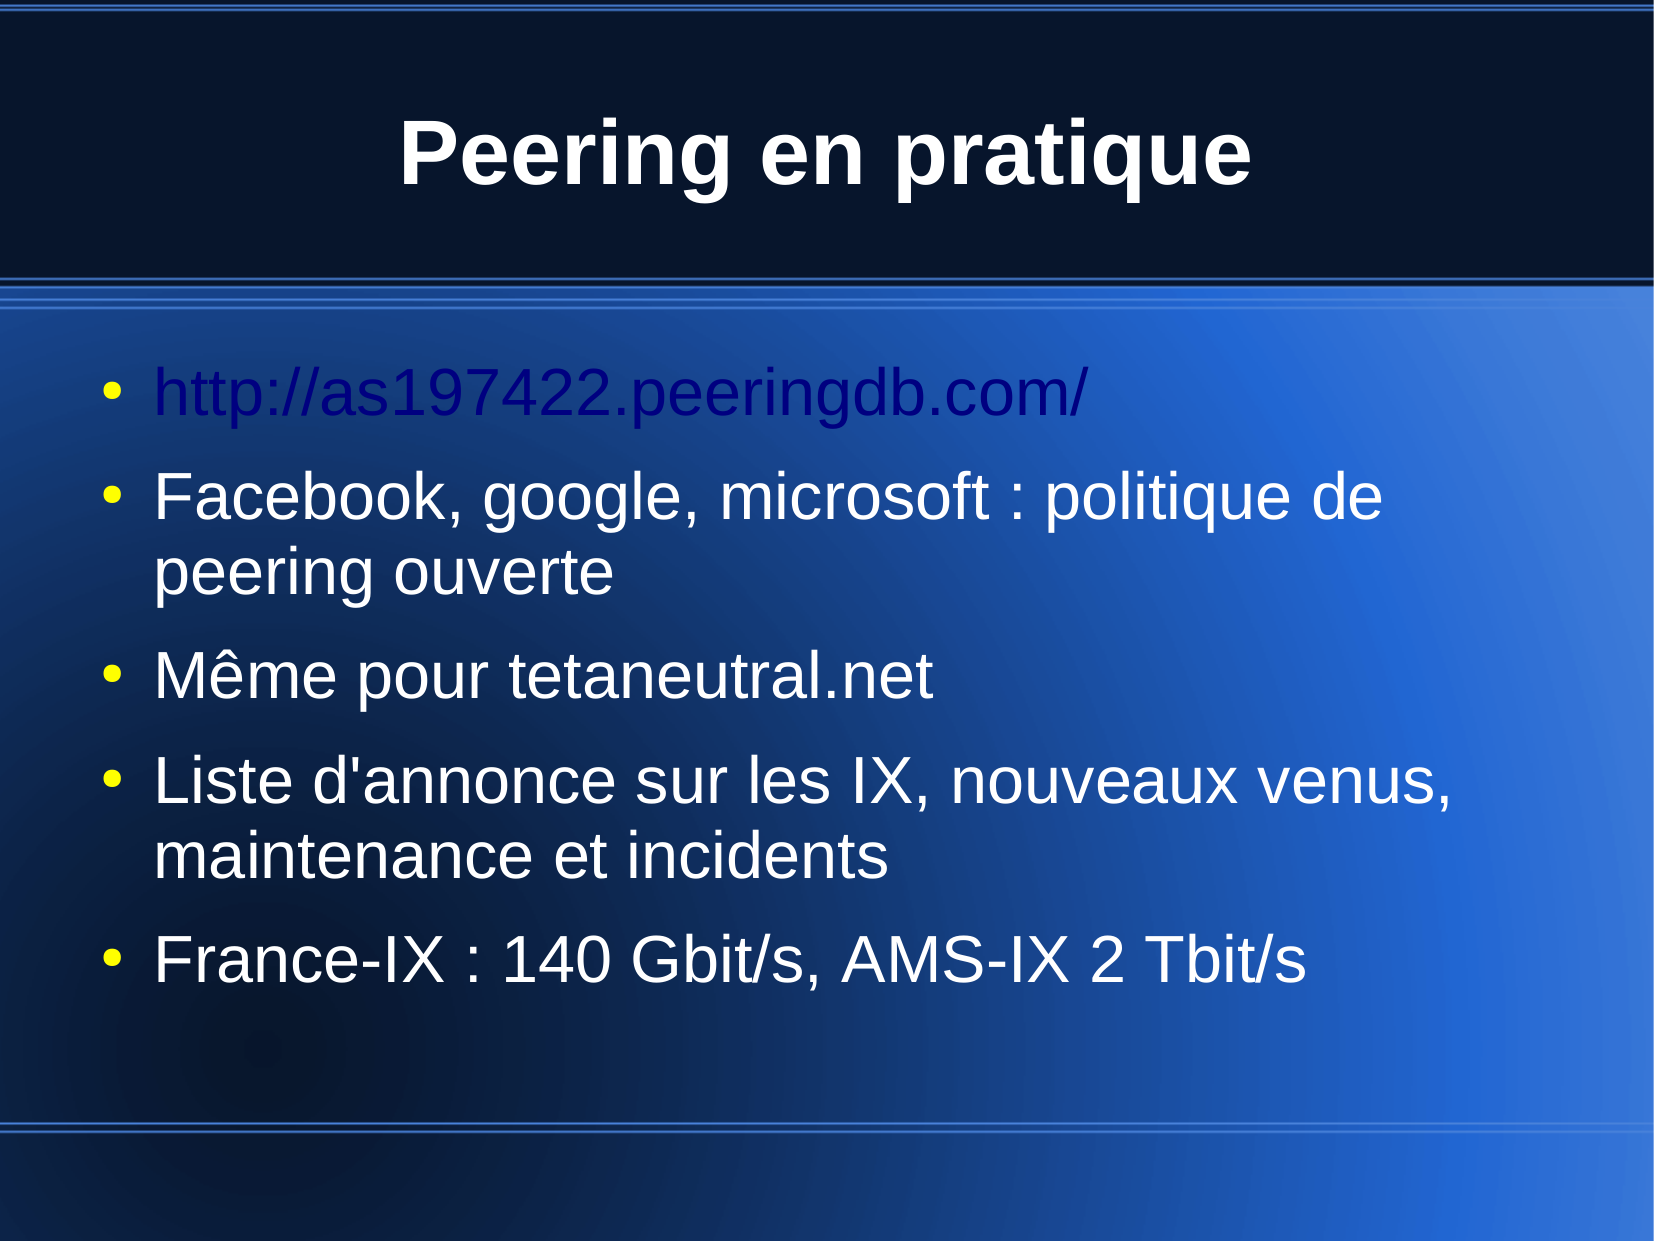

# Peering en pratique
http://as197422.peeringdb.com/
Facebook, google, microsoft : politique de peering ouverte
Même pour tetaneutral.net
Liste d'annonce sur les IX, nouveaux venus, maintenance et incidents
France-IX : 140 Gbit/s, AMS-IX 2 Tbit/s